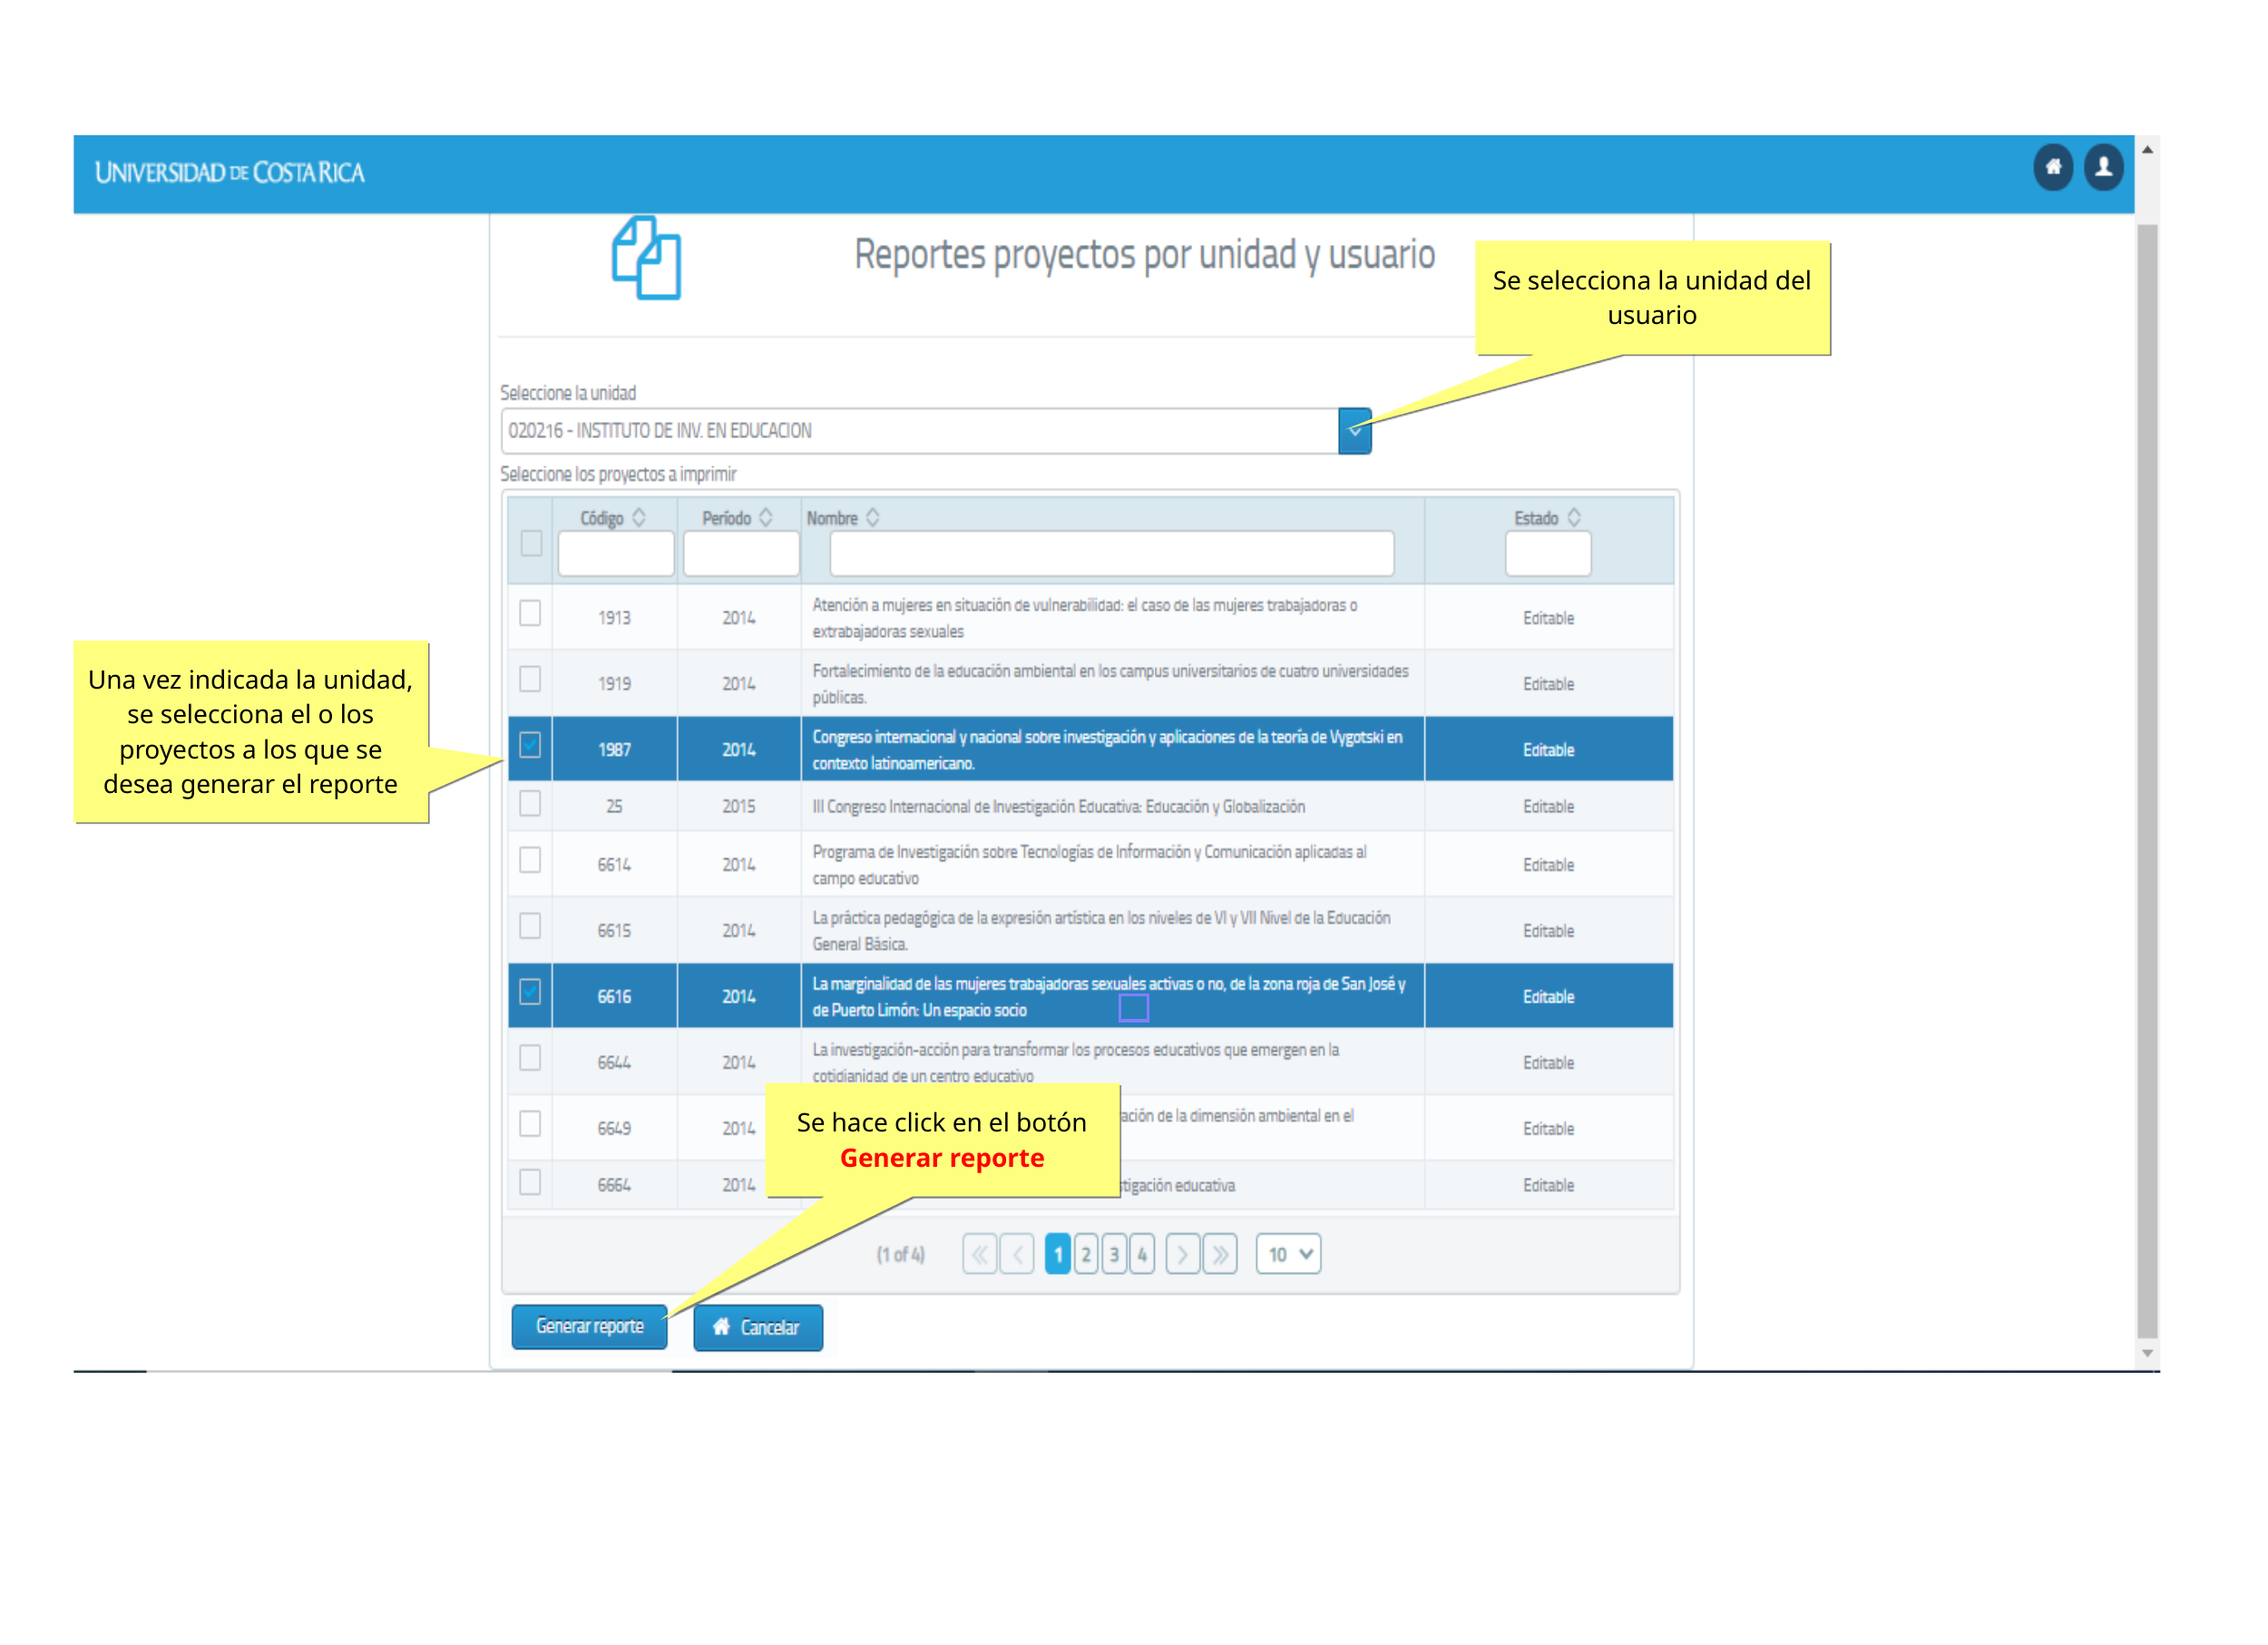

Se selecciona la unidad del usuario
Una vez indicada la unidad, se selecciona el o los proyectos a los que se desea generar el reporte
Se hace click en el botón Generar reporte